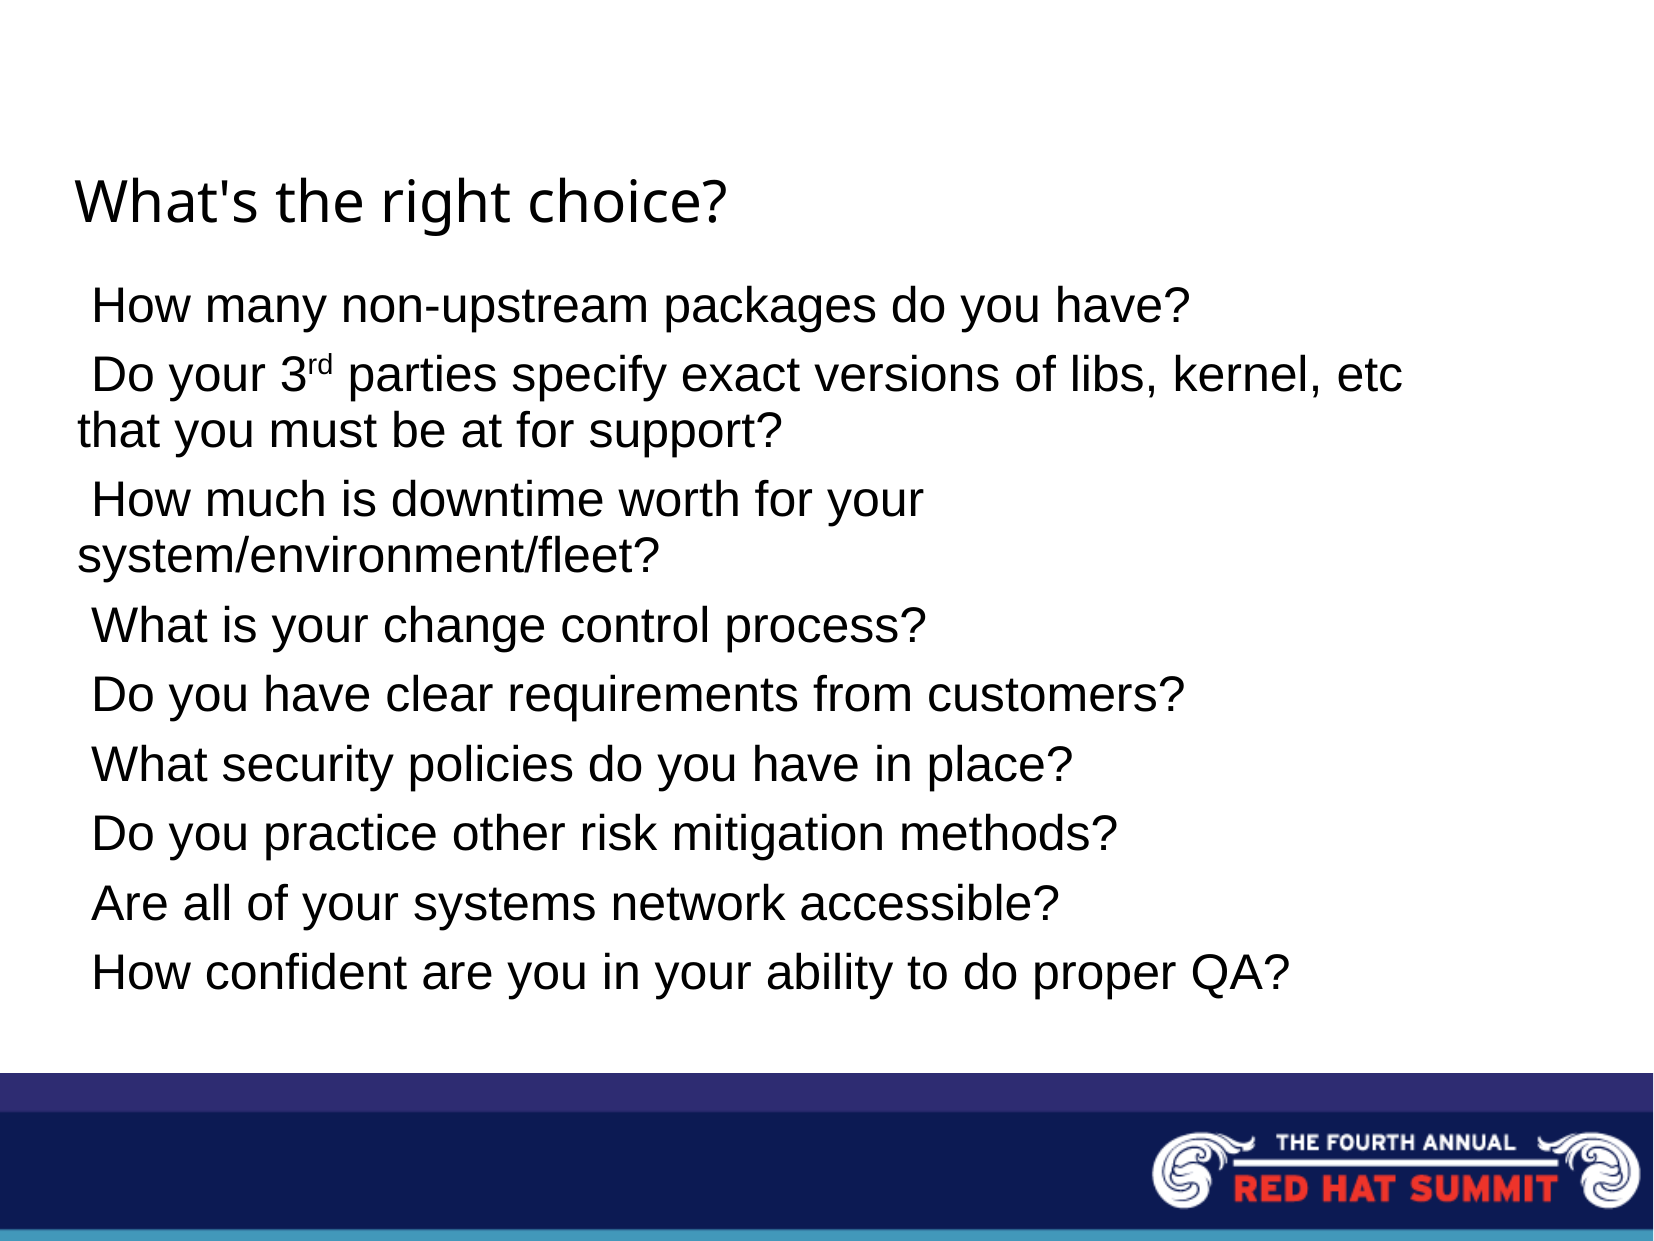

# What's the right choice?
 How many non-upstream packages do you have?
 Do your 3rd parties specify exact versions of libs, kernel, etc that you must be at for support?
 How much is downtime worth for your system/environment/fleet?
 What is your change control process?
 Do you have clear requirements from customers?
 What security policies do you have in place?
 Do you practice other risk mitigation methods?
 Are all of your systems network accessible?
 How confident are you in your ability to do proper QA?